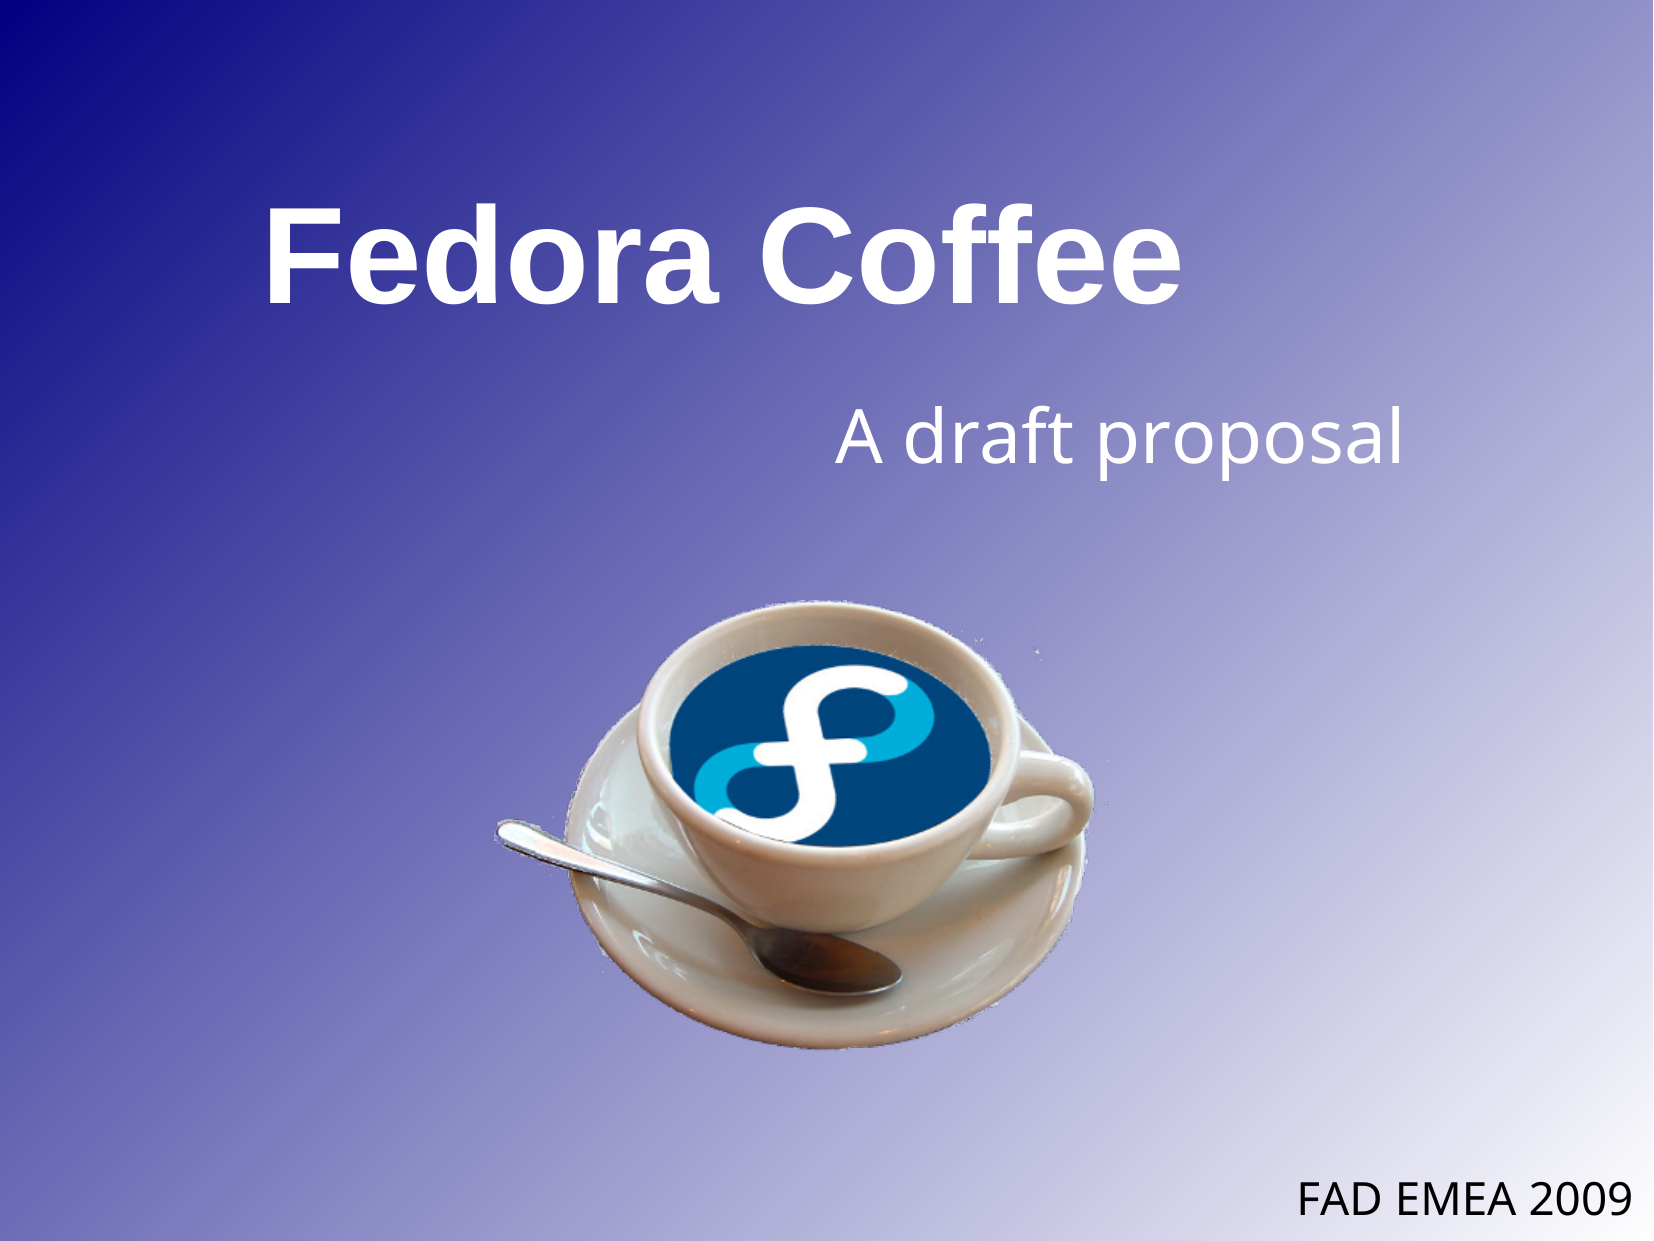

# Fedora Coffee
A draft proposal
FAD EMEA 2009